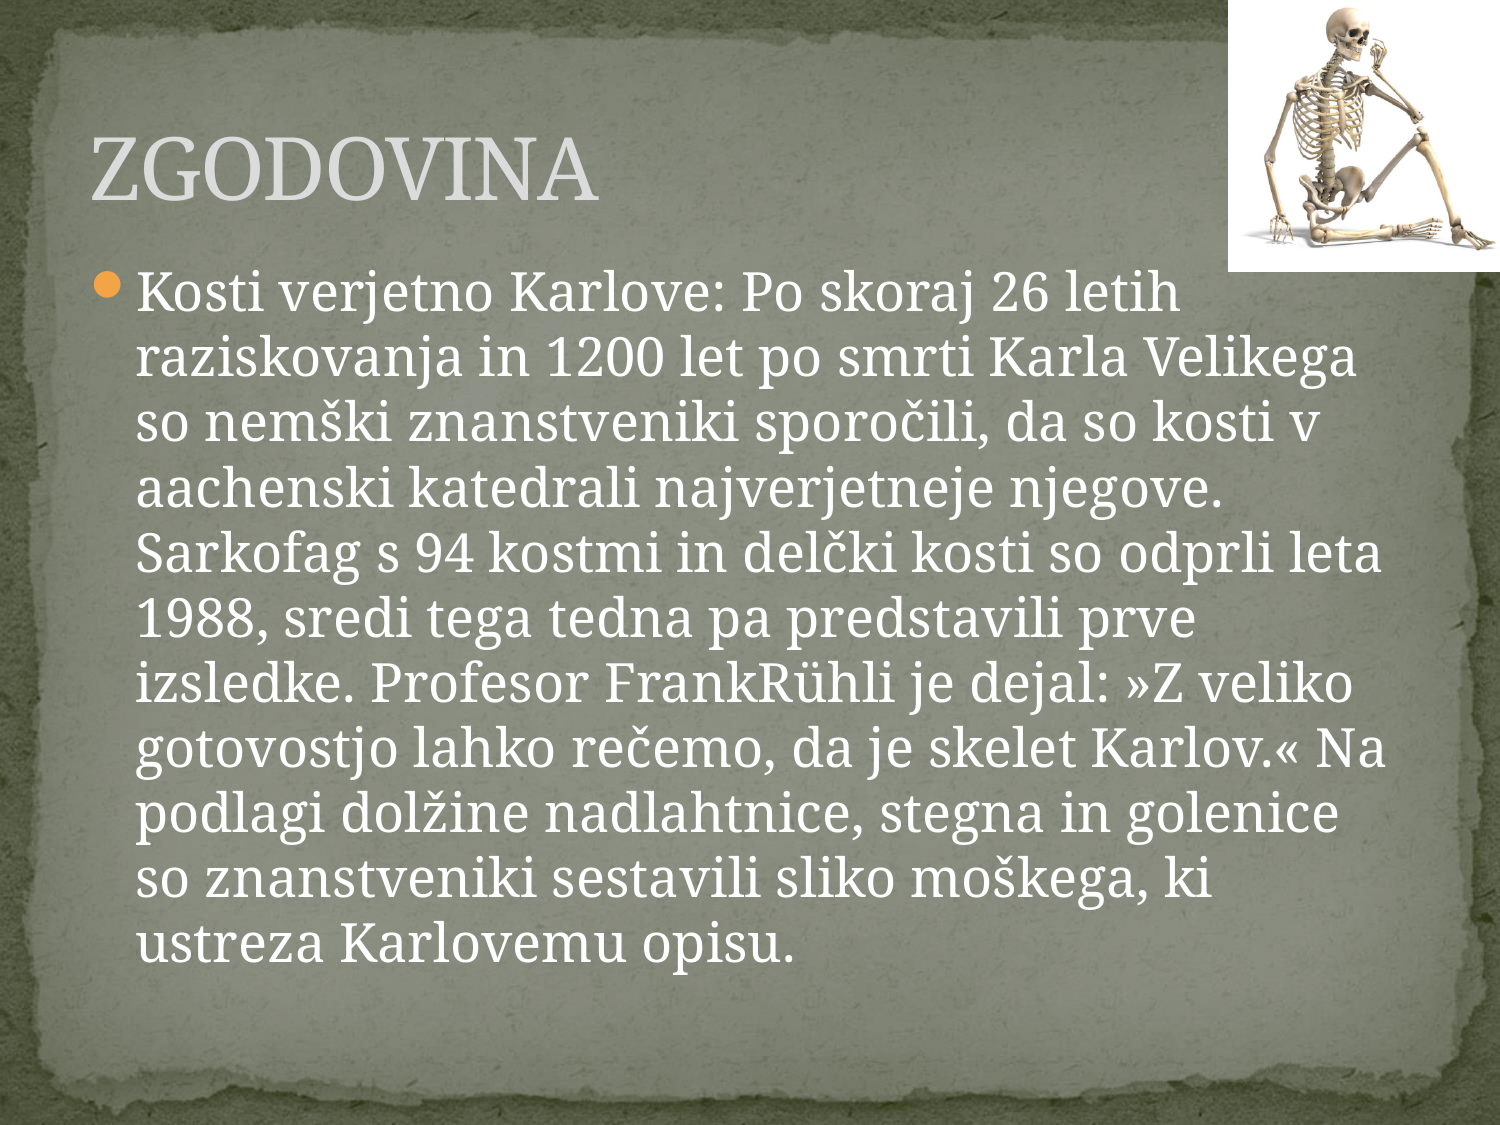

ZGODOVINA
# Kosti verjetno Karlove: Po skoraj 26 letih raziskovanja in 1200 let po smrti Karla Velikega so nemški znanstveniki sporočili, da so kosti v aachenski katedrali najverjetneje njegove. Sarkofag s 94 kostmi in delčki kosti so odprli leta 1988, sredi tega tedna pa predstavili prve izsledke. Profesor FrankRühli je dejal: »Z veliko gotovostjo lahko rečemo, da je skelet Karlov.« Na podlagi dolžine nadlahtnice, stegna in golenice so znanstveniki sestavili sliko moškega, ki ustreza Karlovemu opisu.